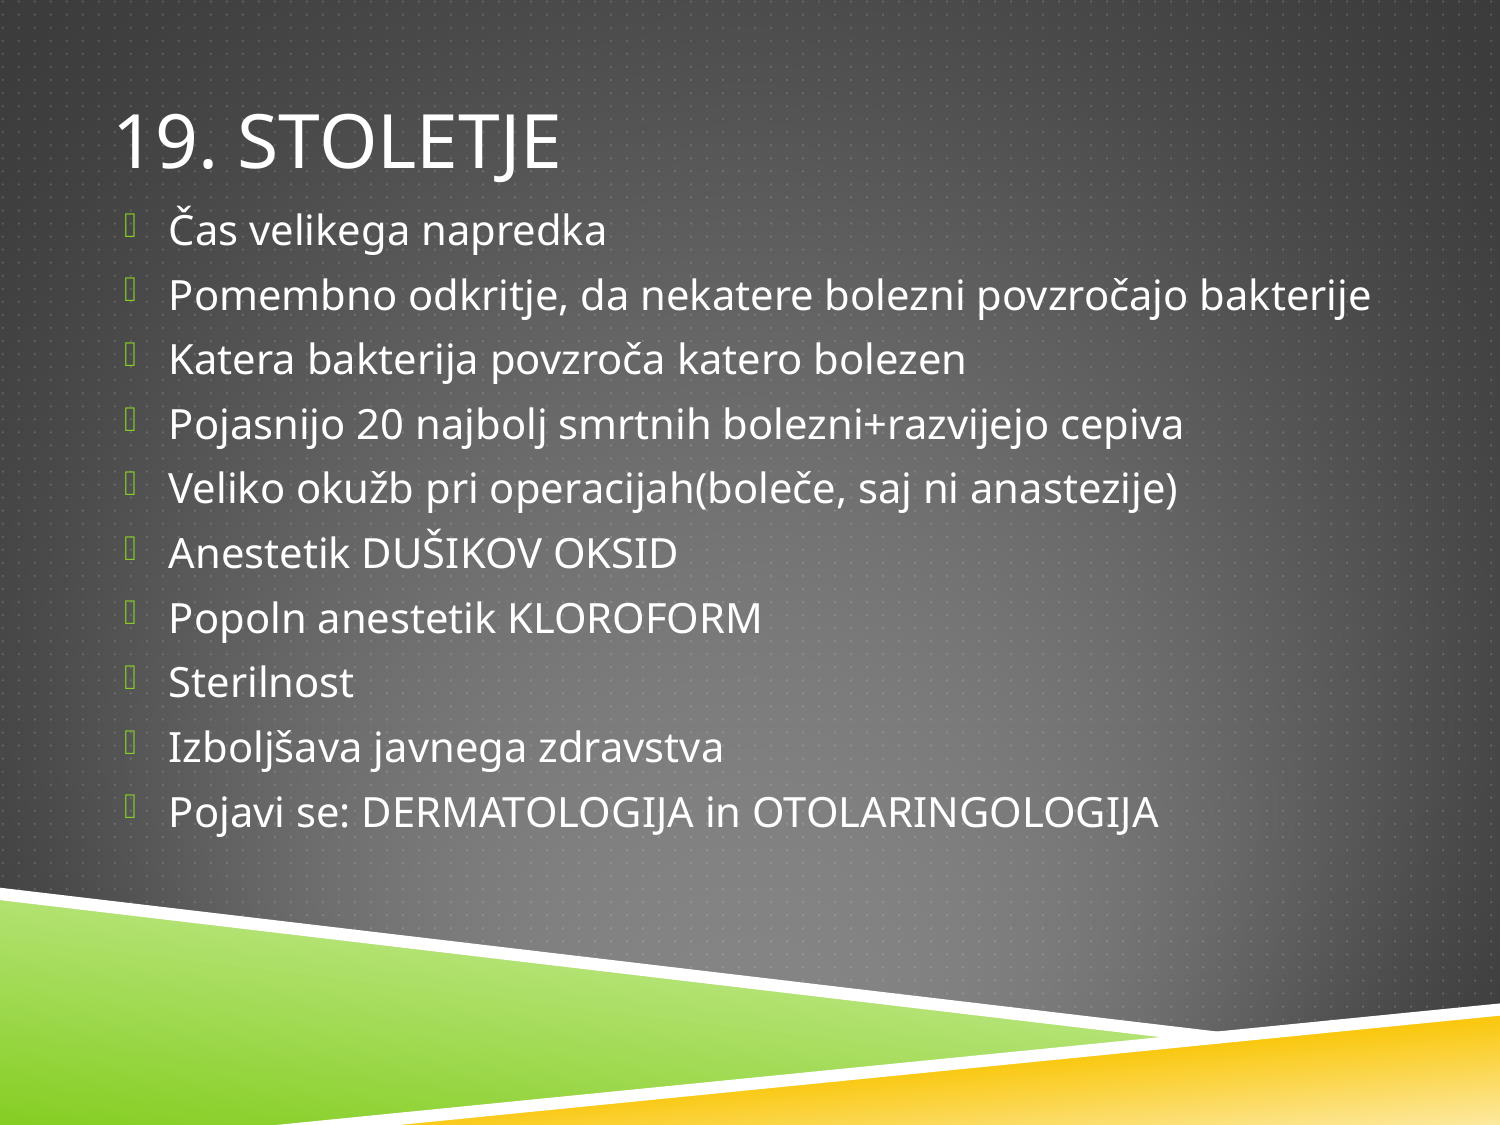

# 19. STOLETJE
Čas velikega napredka
Pomembno odkritje, da nekatere bolezni povzročajo bakterije
Katera bakterija povzroča katero bolezen
Pojasnijo 20 najbolj smrtnih bolezni+razvijejo cepiva
Veliko okužb pri operacijah(boleče, saj ni anastezije)
Anestetik DUŠIKOV OKSID
Popoln anestetik KLOROFORM
Sterilnost
Izboljšava javnega zdravstva
Pojavi se: DERMATOLOGIJA in OTOLARINGOLOGIJA